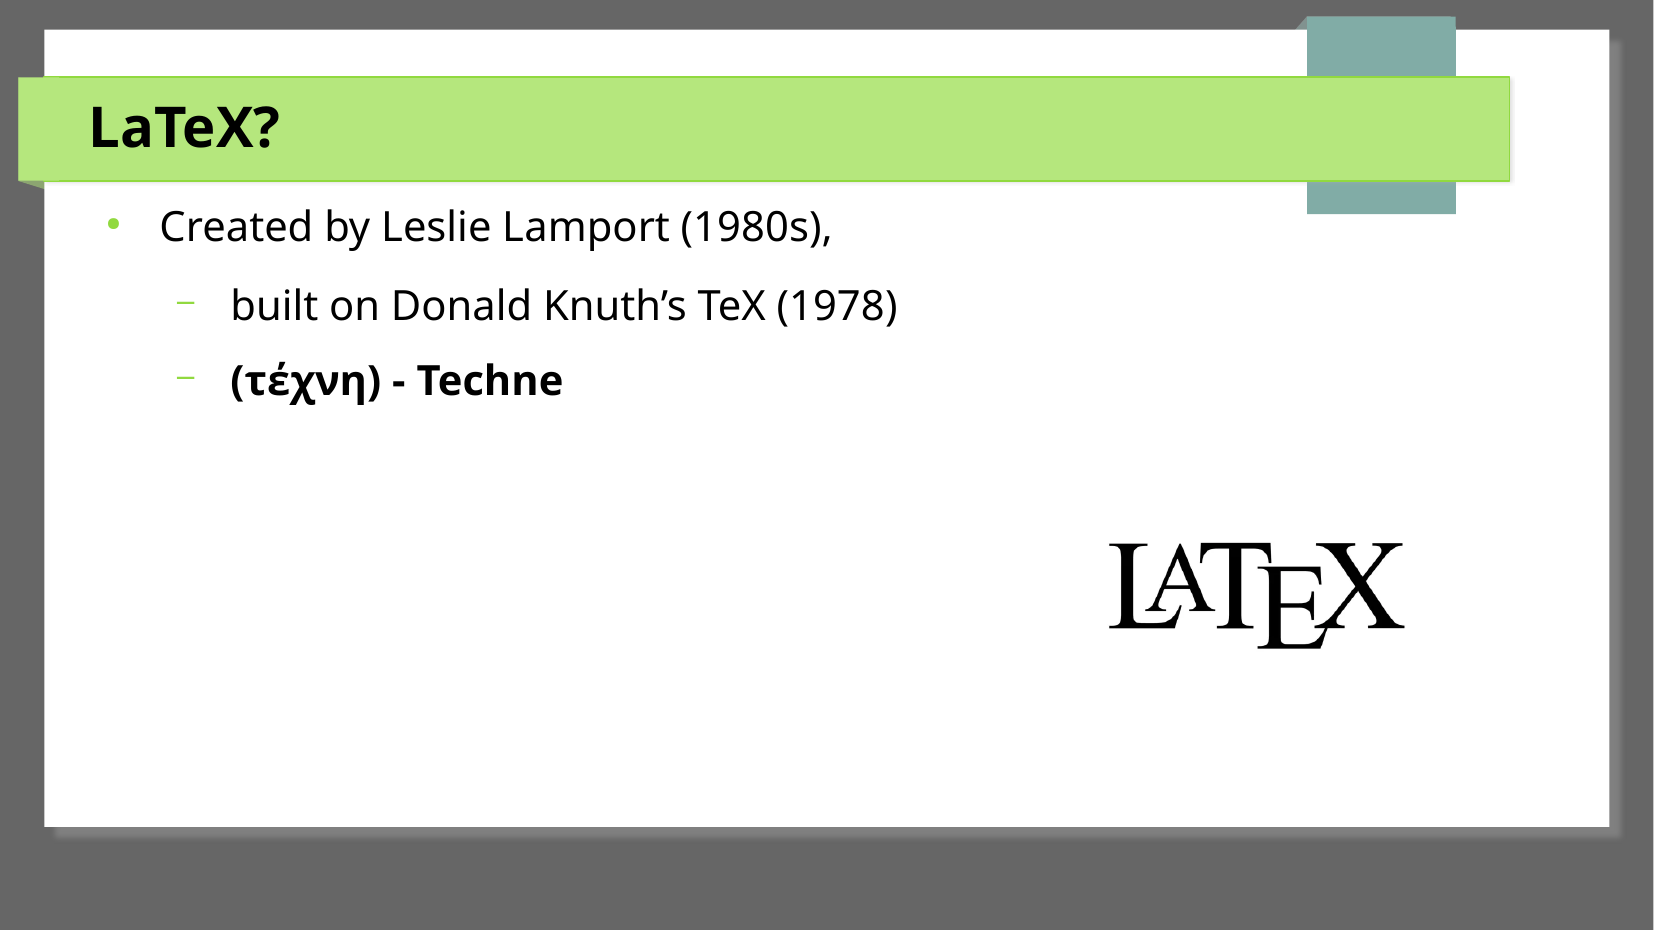

# LaTeX?
Created by Leslie Lamport (1980s),
built on Donald Knuth’s TeX (1978)
(τέχνη) - Techne